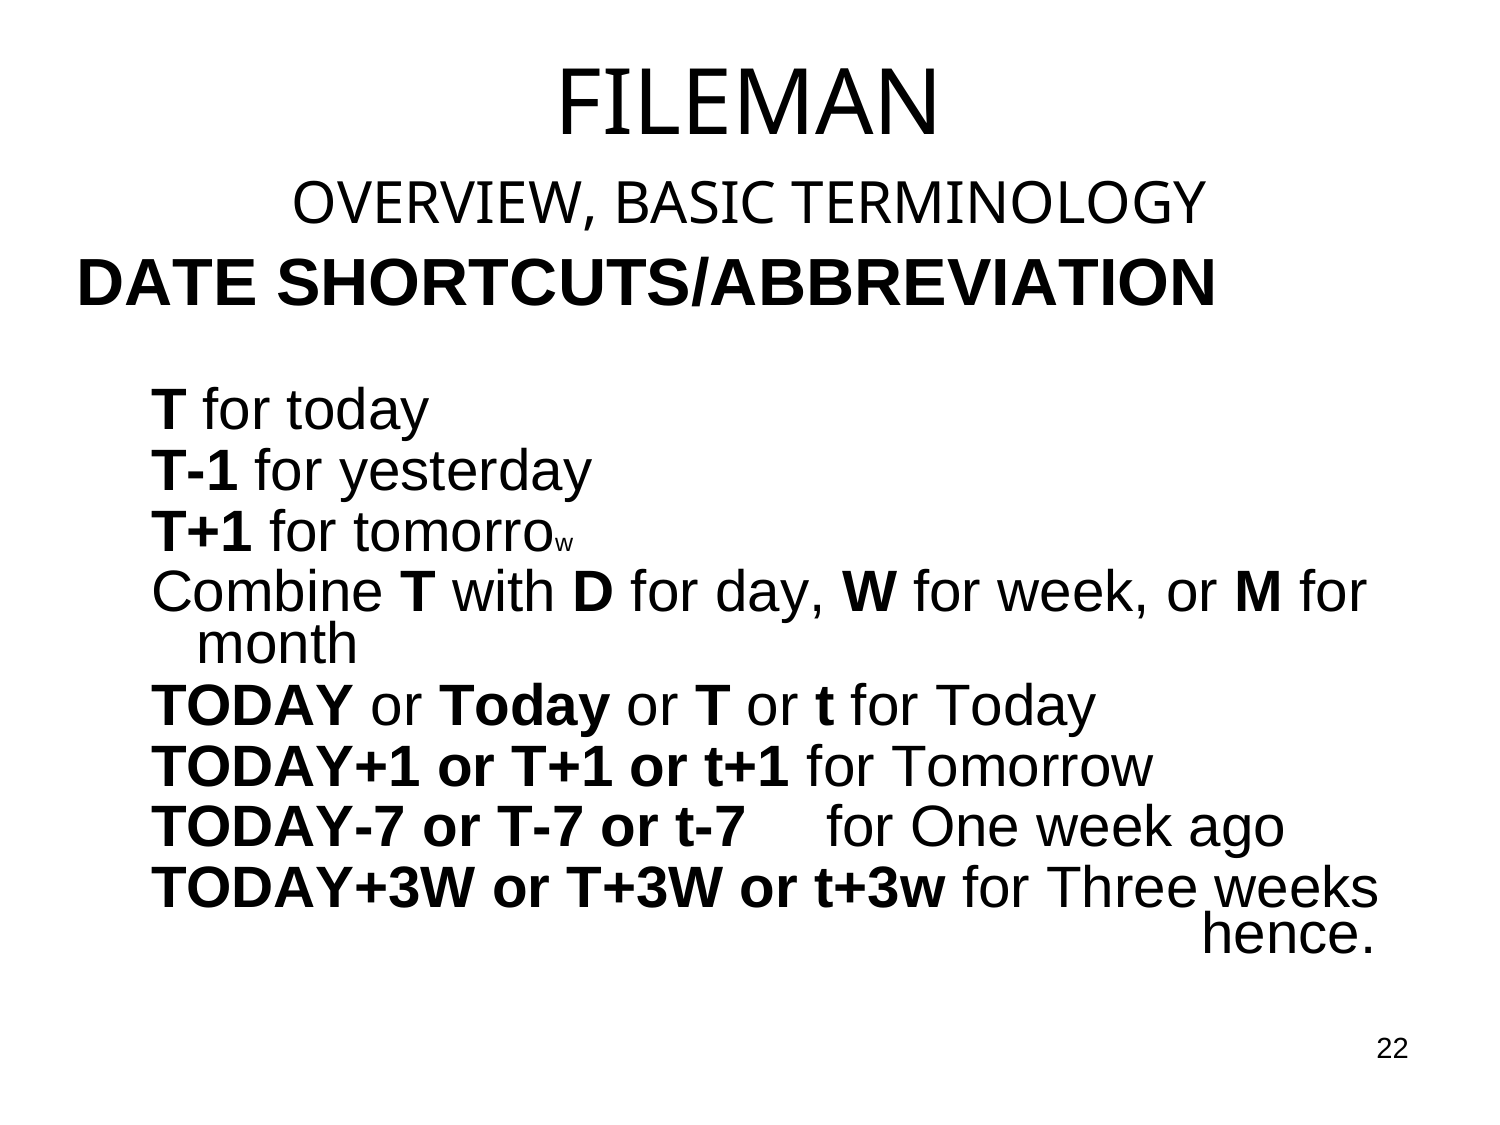

# FILEMAN OVERVIEW, BASIC TERMINOLOGY
DATE SHORTCUTS/ABBREVIATION
T for today
T-1 for yesterday
T+1 for tomorrow
Combine T with D for day, W for week, or M for month
TODAY or Today or T or t for Today
TODAY+1 or T+1 or t+1 for Tomorrow
TODAY-7 or T-7 or t-7 	for One week ago
TODAY+3W or T+3W or t+3w for Three weeks 														hence.
22